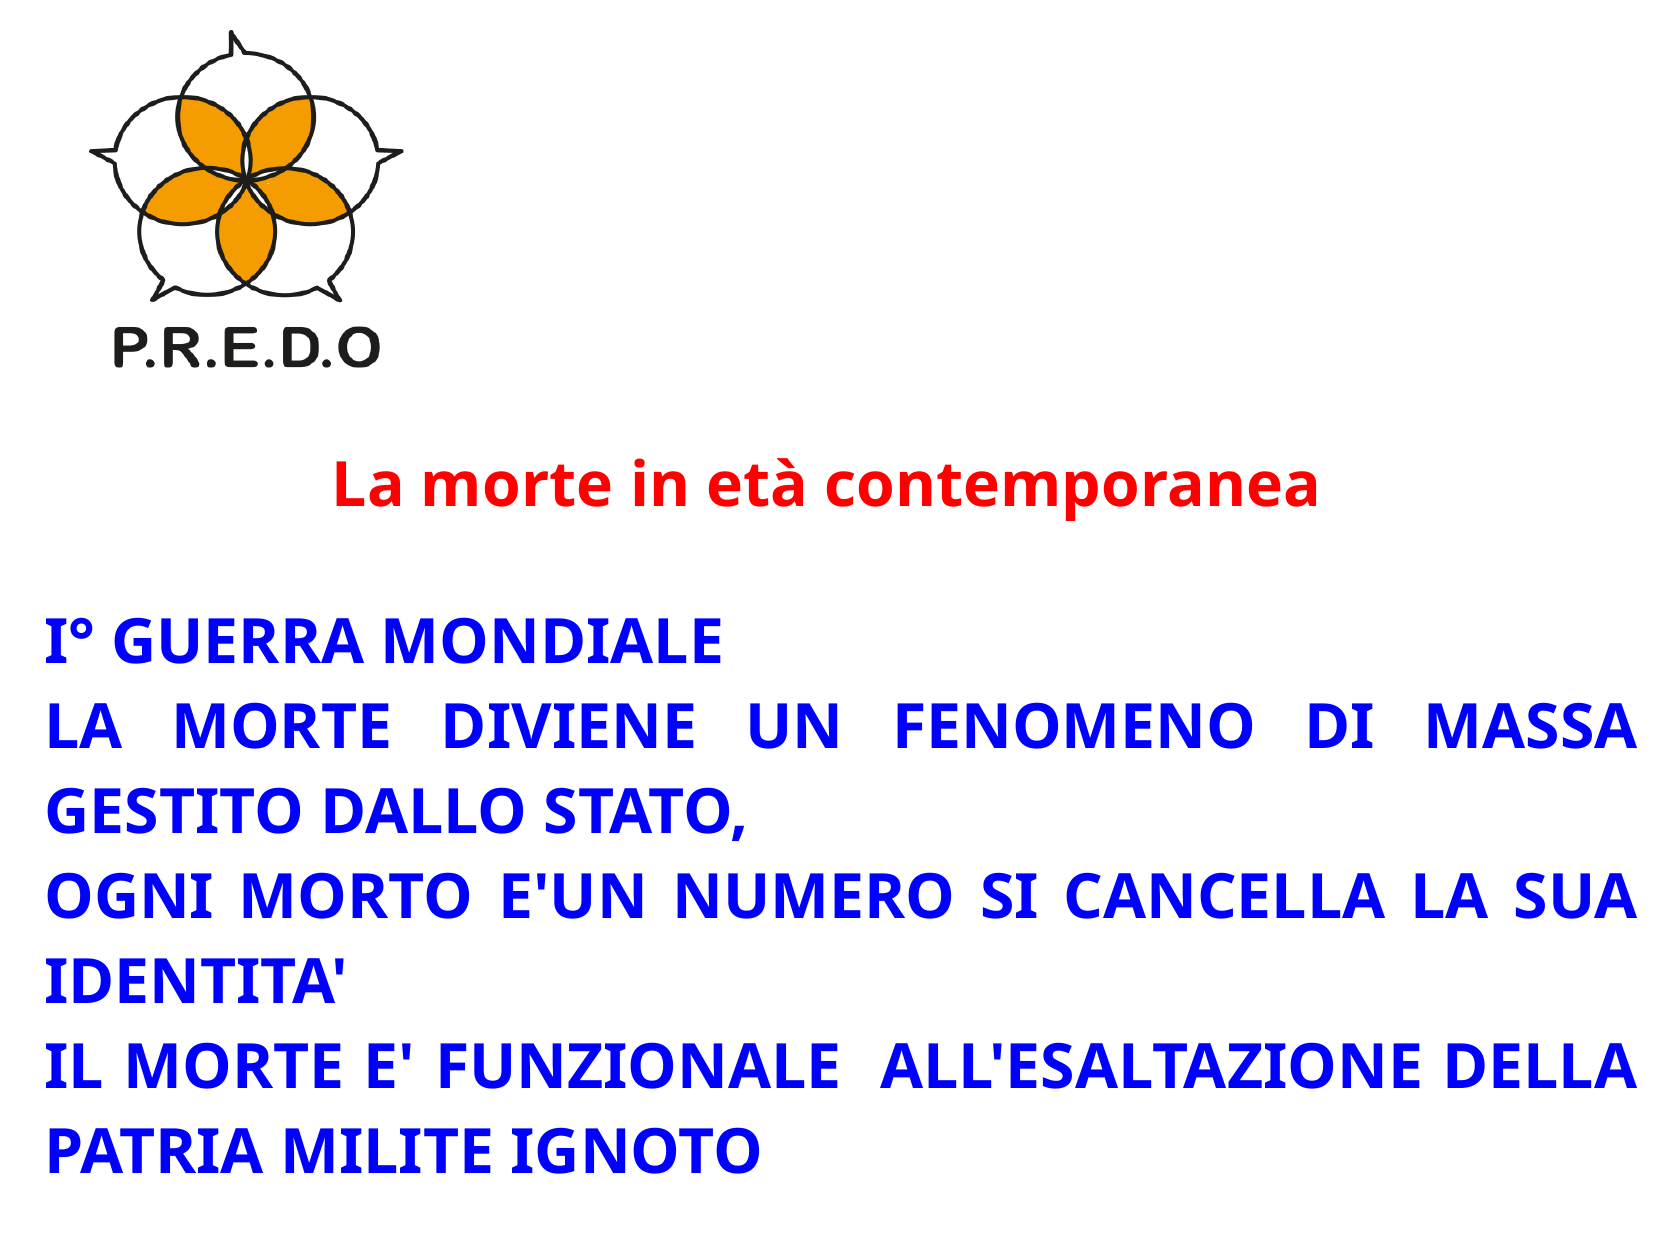

La morte in età contemporanea
I° GUERRA MONDIALE
LA MORTE DIVIENE UN FENOMENO DI MASSA GESTITO DALLO STATO,
OGNI MORTO E'UN NUMERO SI CANCELLA LA SUA IDENTITA'
IL MORTE E' FUNZIONALE ALL'ESALTAZIONE DELLA PATRIA MILITE IGNOTO